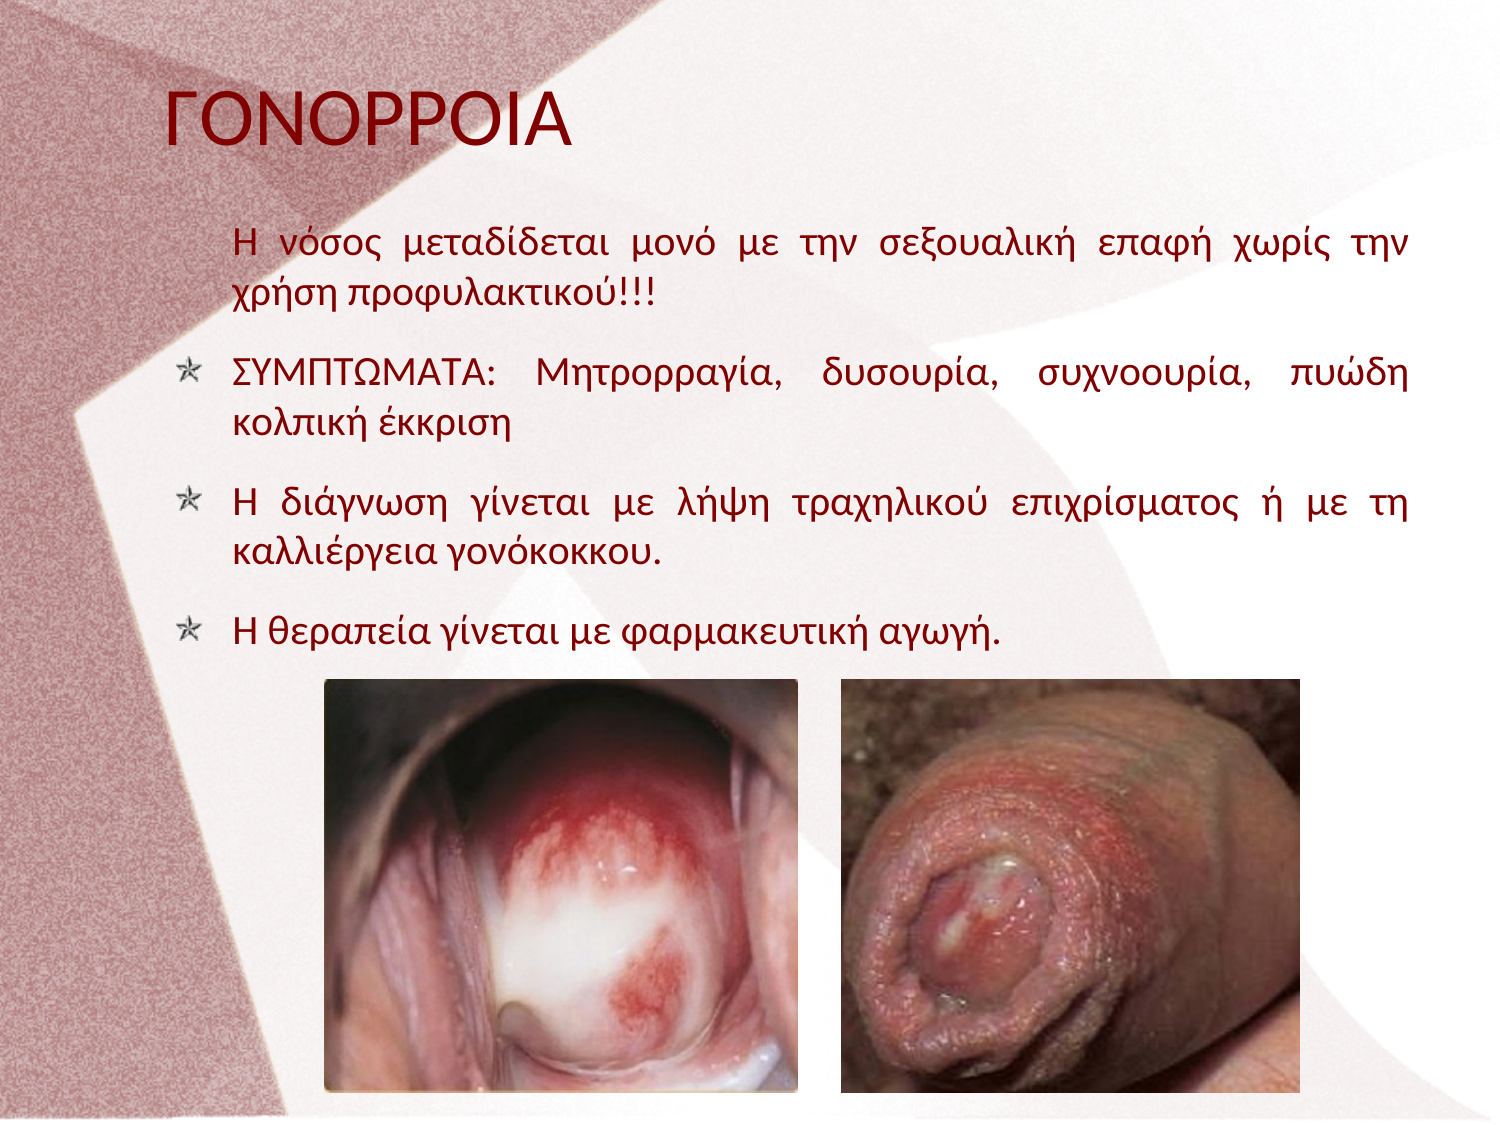

# ΓΟΝΟΡΡΟΙΑ
Η νόσος μεταδίδεται μονό με την σεξουαλική επαφή χωρίς την χρήση προφυλακτικού!!!
ΣΥΜΠΤΩΜΑΤΑ: Μητρορραγία, δυσουρία, συχνοουρία, πυώδη κολπική έκκριση
Η διάγνωση γίνεται με λήψη τραχηλικού επιχρίσματος ή με τη καλλιέργεια γονόκοκκου.
Η θεραπεία γίνεται με φαρμακευτική αγωγή.